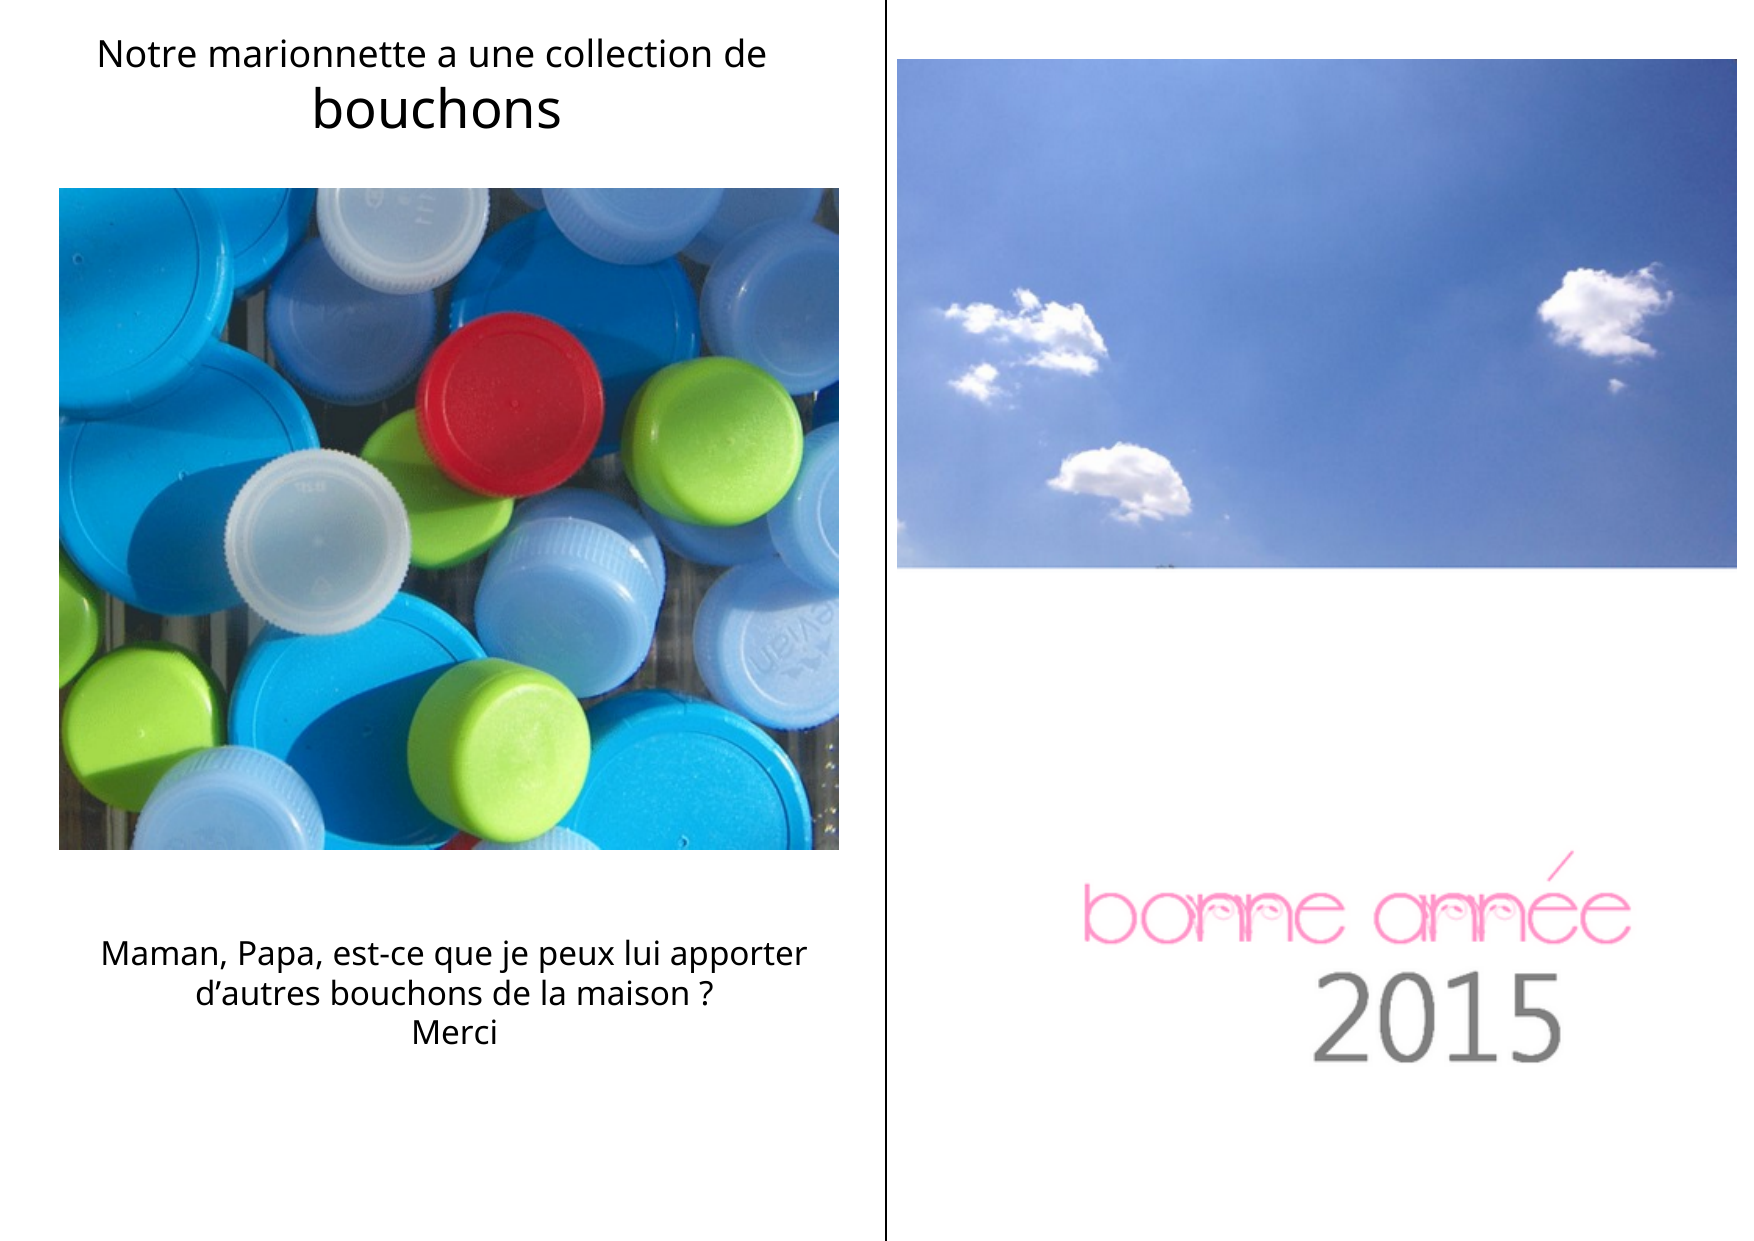

Notre marionnette a une collection de
bouchons
Maman, Papa, est-ce que je peux lui apporter d’autres bouchons de la maison ?
Merci